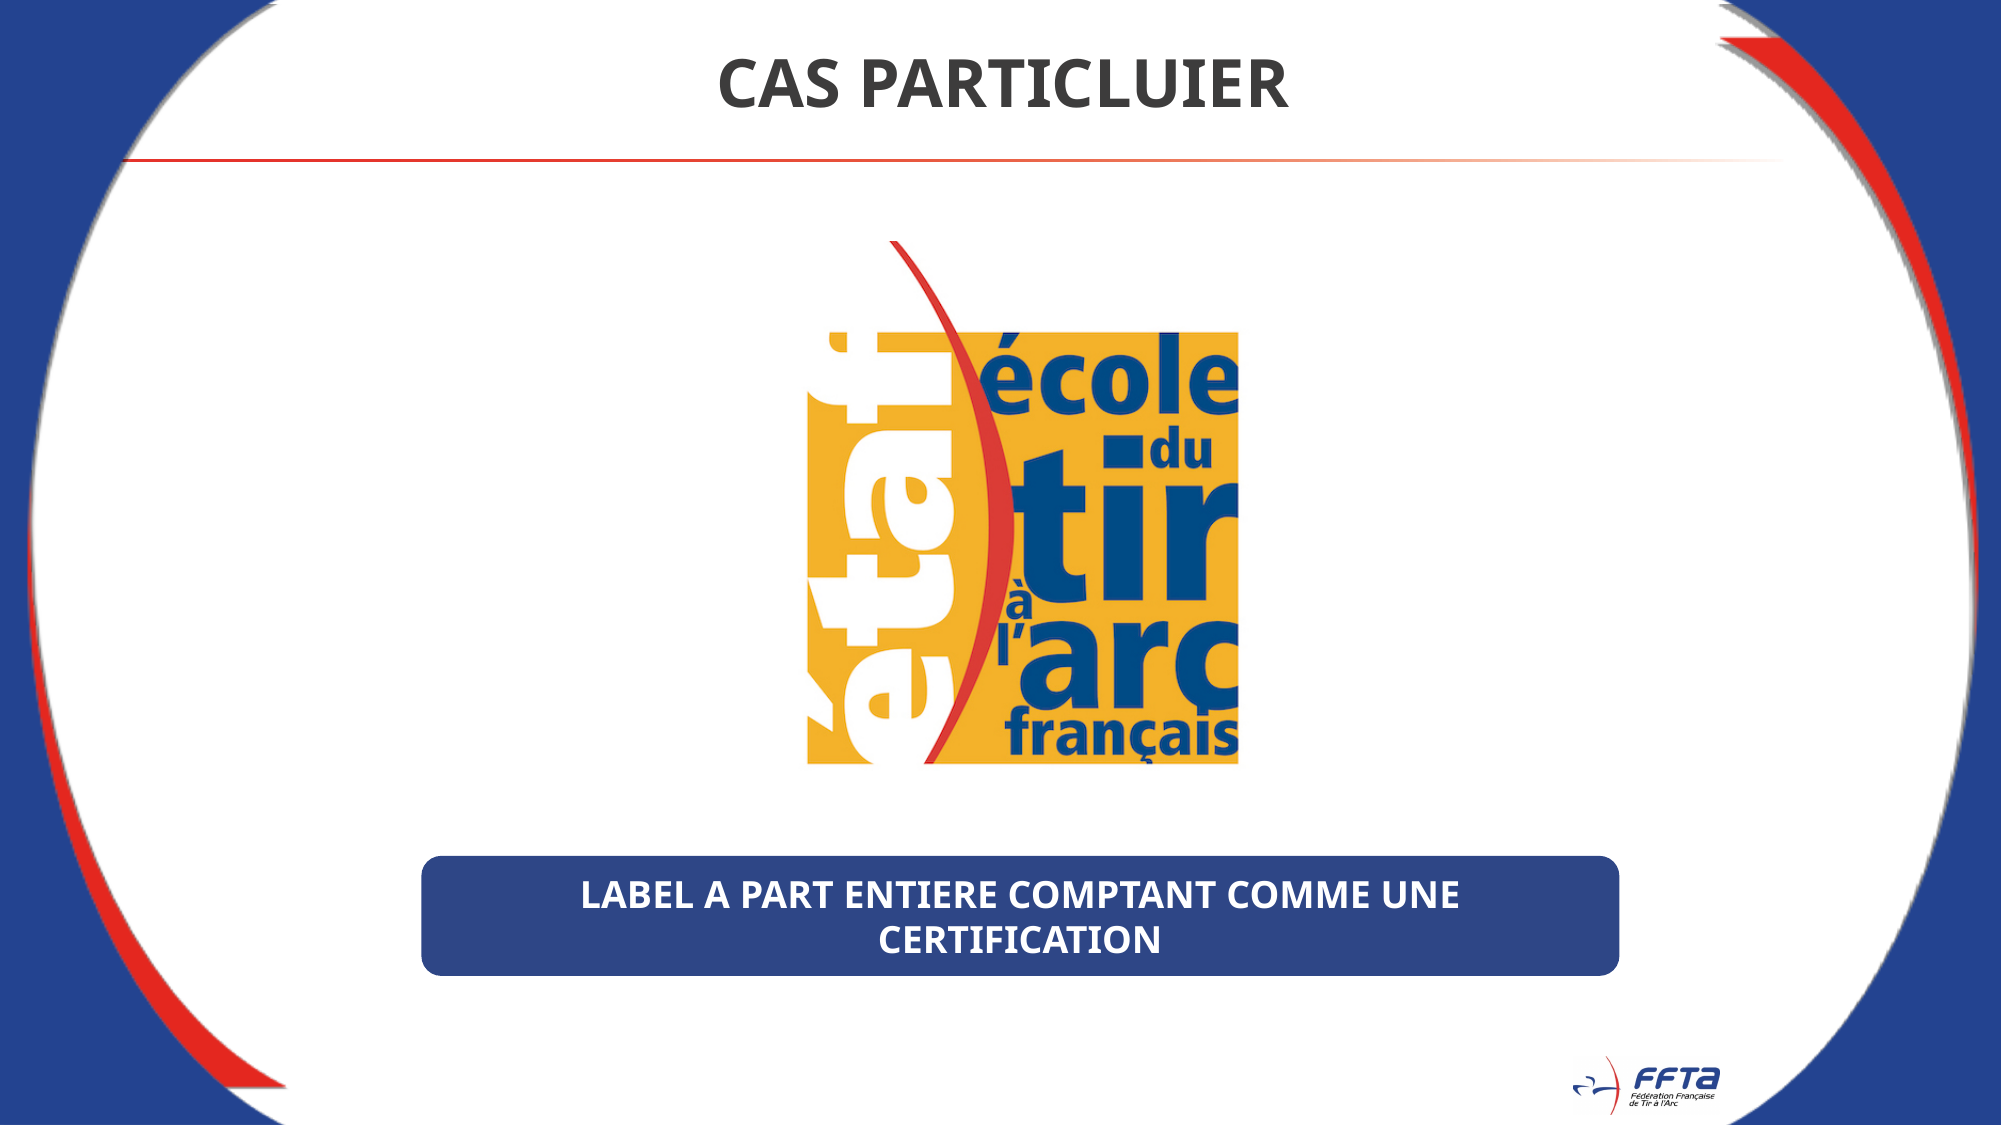

Cas particluier
LABEL A PART ENTIERE COMPTANT COMME UNE CERTIFICATION